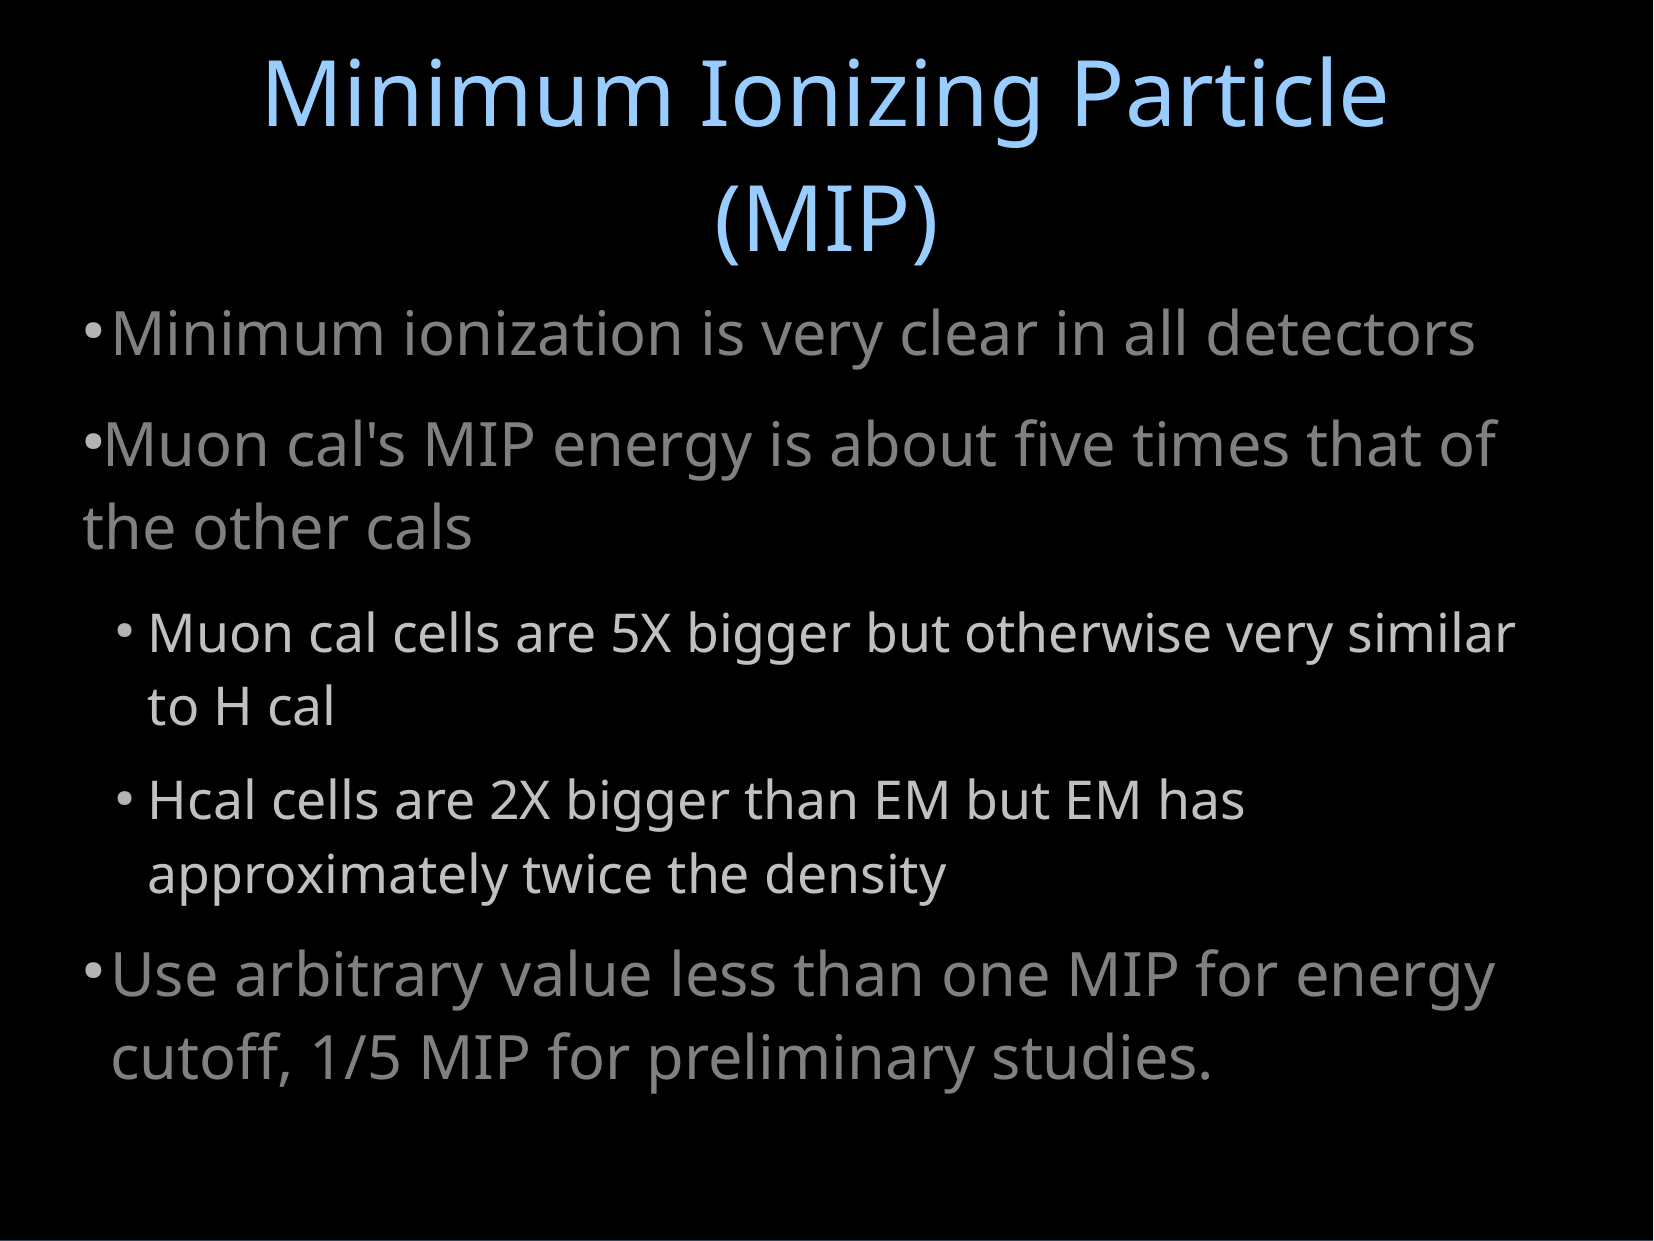

# Minimum Ionizing Particle (MIP)
Minimum ionization is very clear in all detectors
Muon cal's MIP energy is about five times that of the other cals
Muon cal cells are 5X bigger but otherwise very similar to H cal
Hcal cells are 2X bigger than EM but EM has approximately twice the density
Use arbitrary value less than one MIP for energy cutoff, 1/5 MIP for preliminary studies.